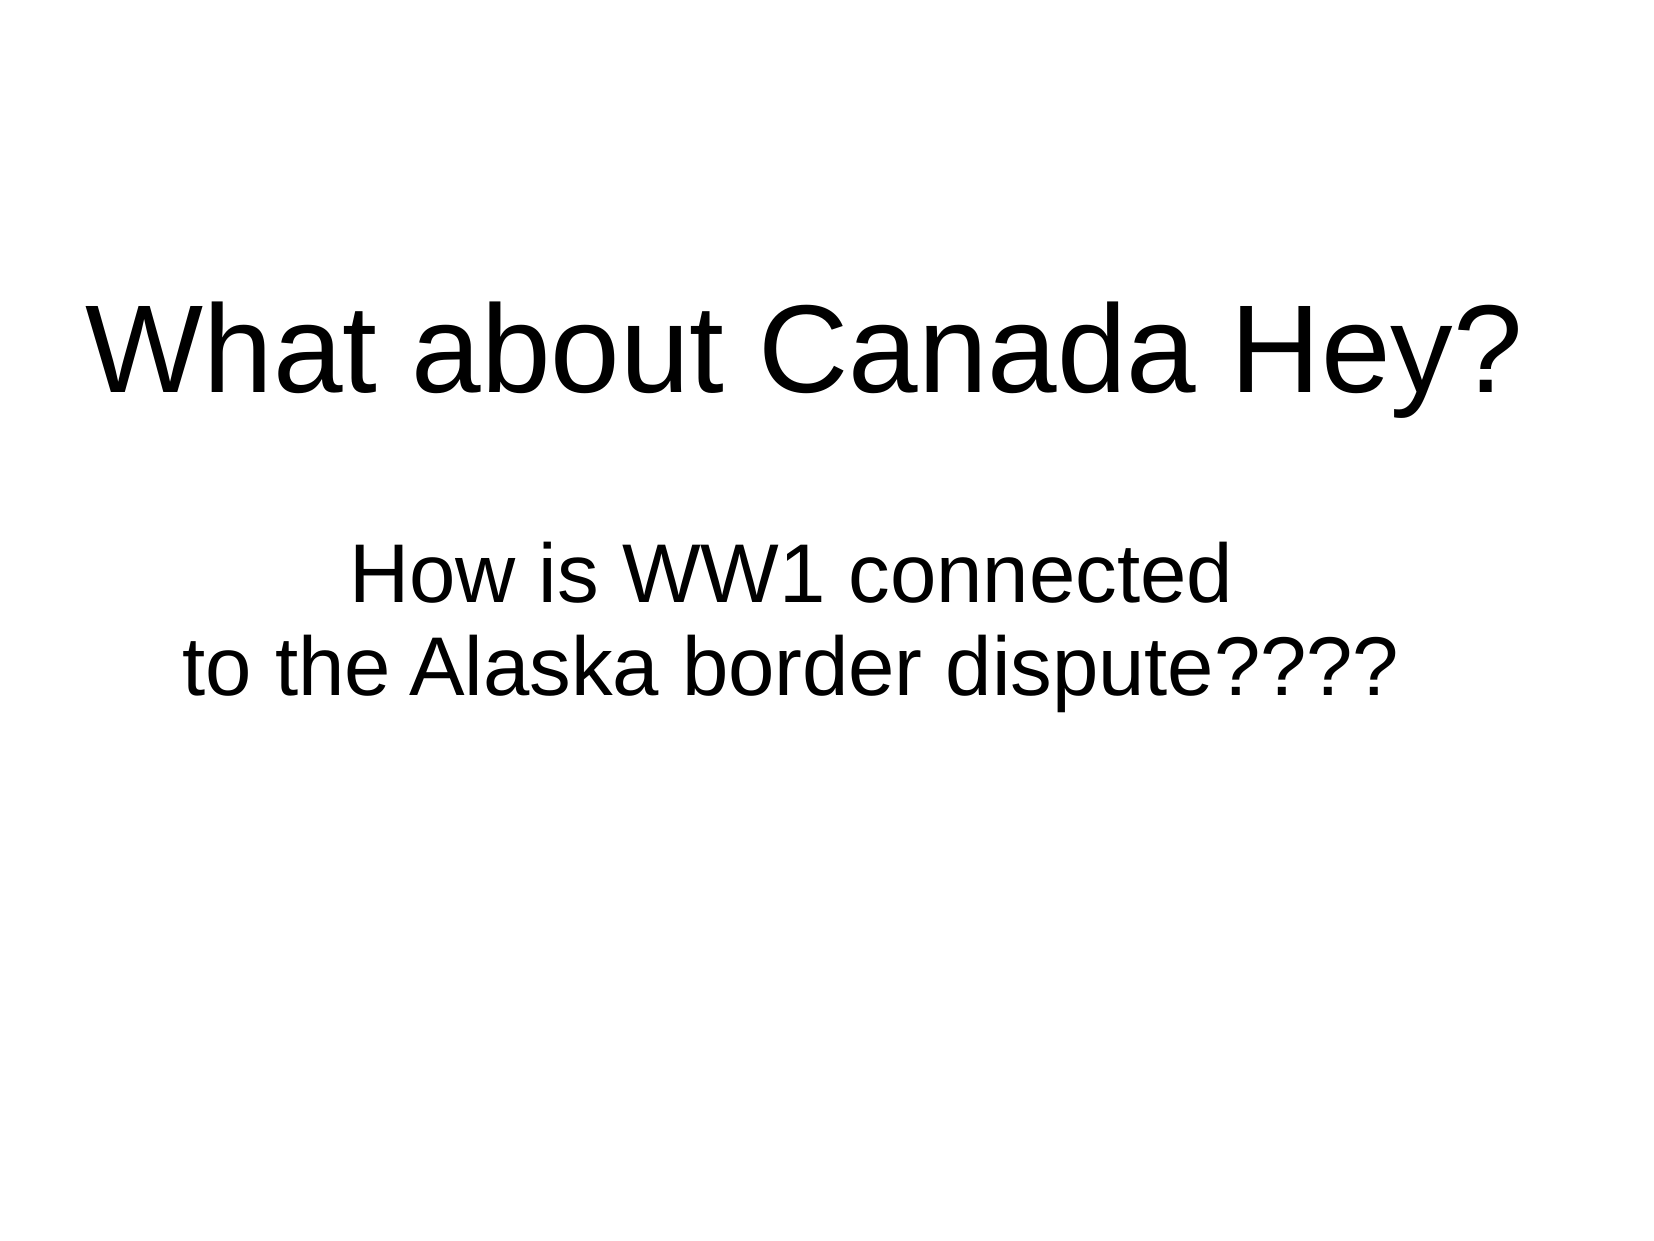

What about Canada Hey?
How is WW1 connected
to the Alaska border dispute????